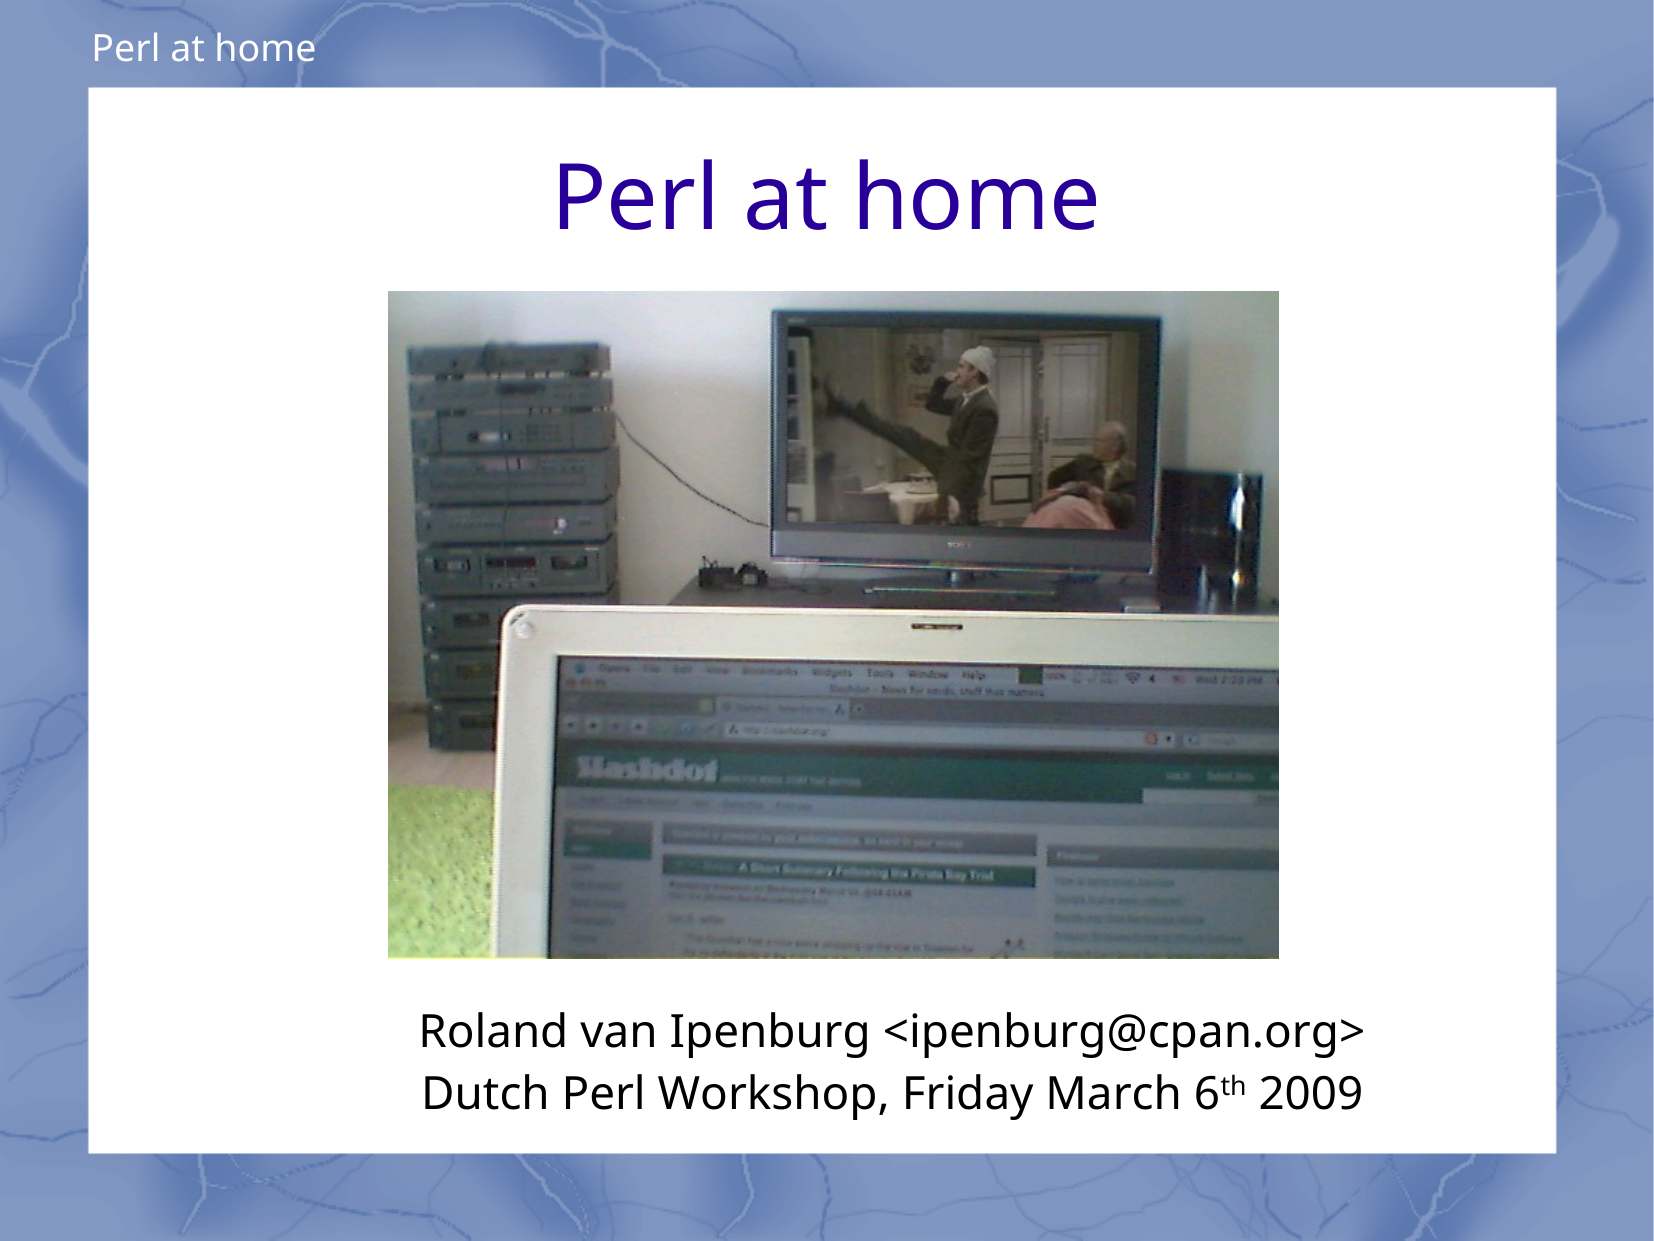

# Perl at home
Roland van Ipenburg <ipenburg@cpan.org>
Dutch Perl Workshop, Friday March 6th 2009